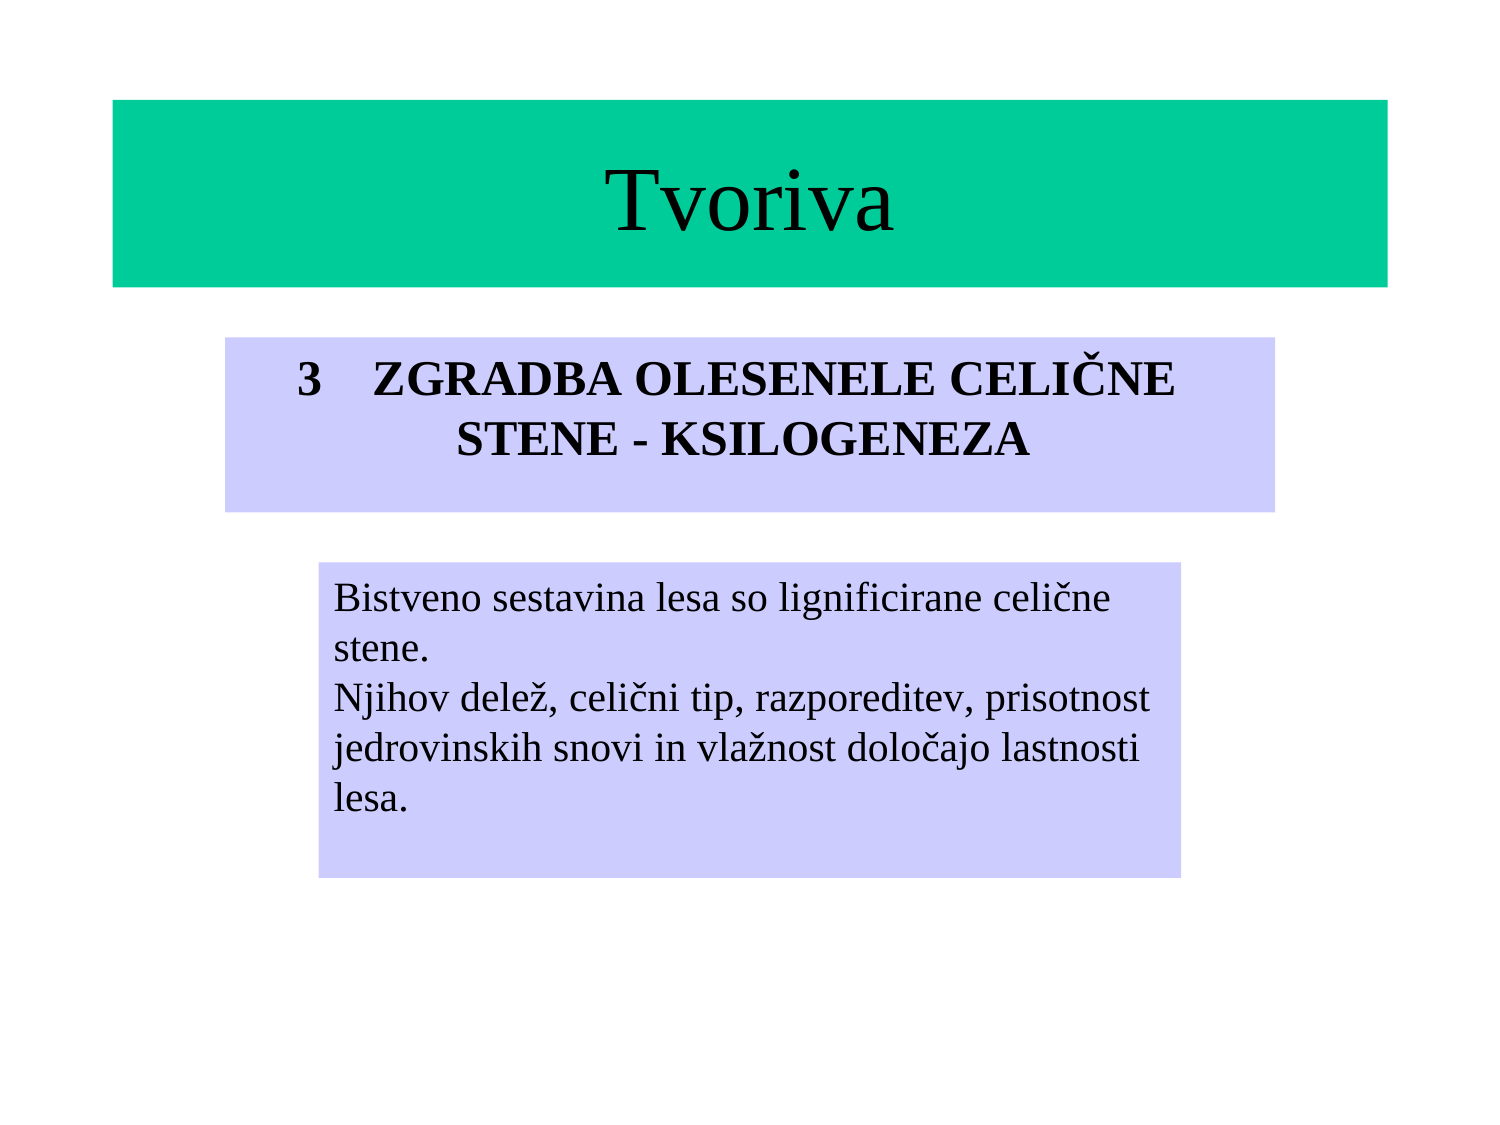

# Tvoriva
3 ZGRADBA OLESENELE CELIČNE STENE - KSILOGENEZA
Bistveno sestavina lesa so lignificirane celične stene.
Njihov delež, celični tip, razporeditev, prisotnost jedrovinskih snovi in vlažnost določajo lastnosti lesa.